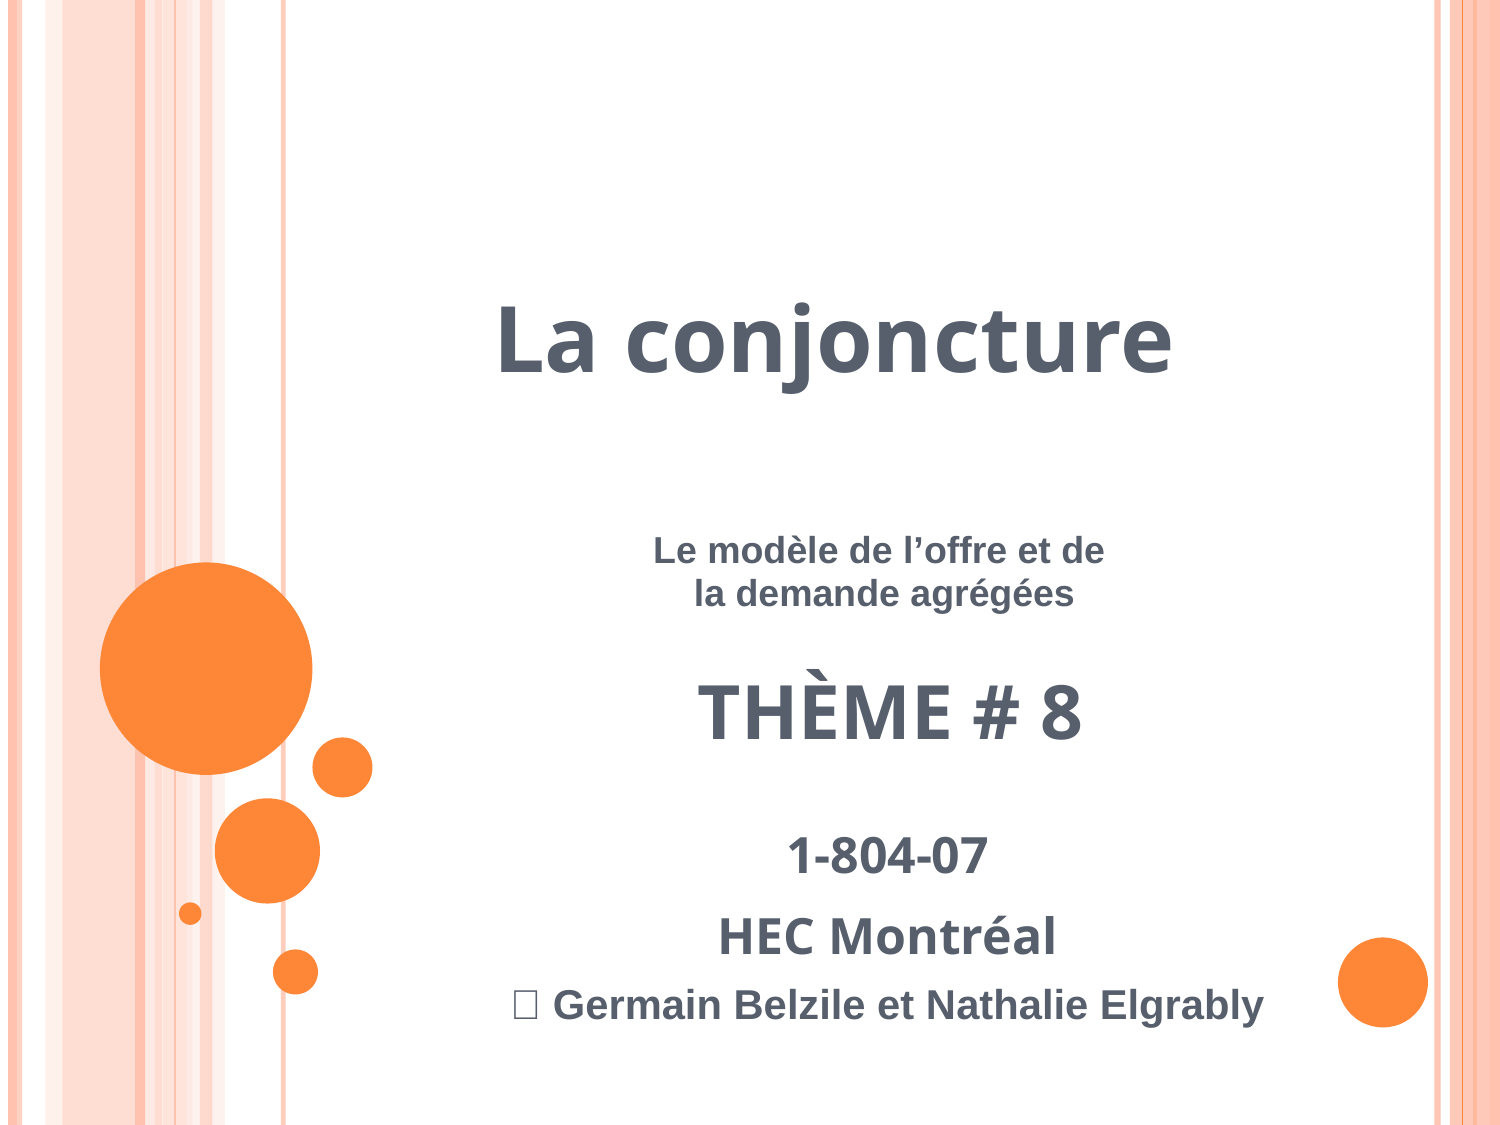

# La conjoncture
Le modèle de l’offre et de
la demande agrégées
THÈME # 8
1-804-07
HEC Montréal
 Germain Belzile et Nathalie Elgrably